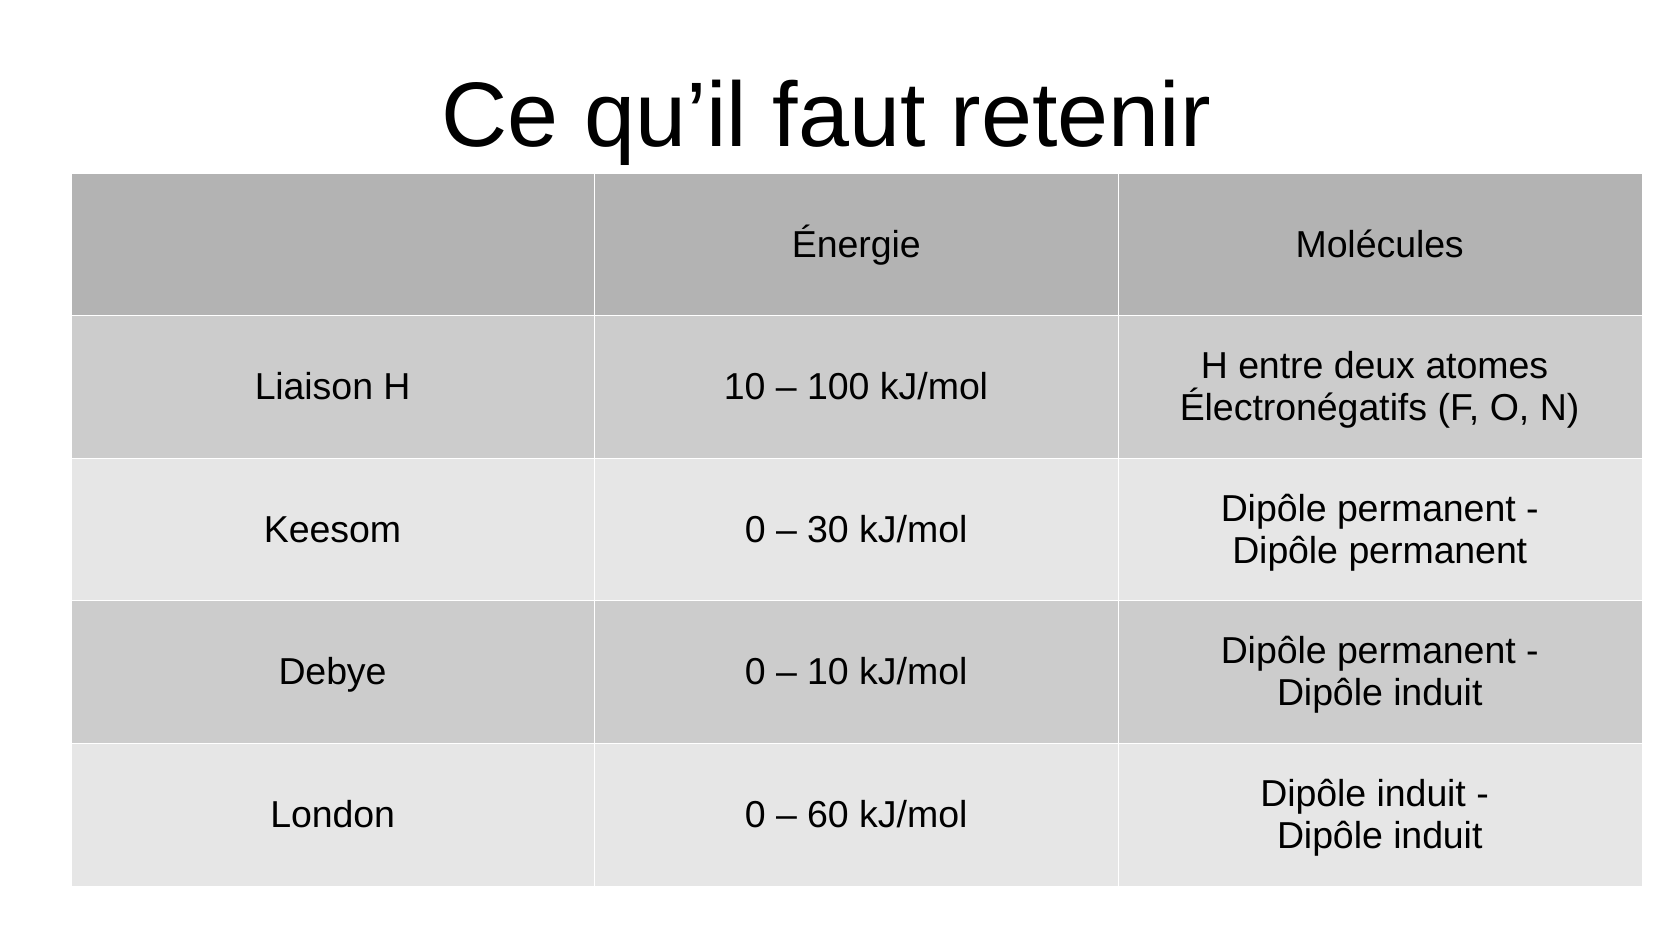

# Ce qu’il faut retenir
| | Énergie | Molécules |
| --- | --- | --- |
| Liaison H | 10 – 100 kJ/mol | H entre deux atomes Électronégatifs (F, O, N) |
| Keesom | 0 – 30 kJ/mol | Dipôle permanent - Dipôle permanent |
| Debye | 0 – 10 kJ/mol | Dipôle permanent - Dipôle induit |
| London | 0 – 60 kJ/mol | Dipôle induit - Dipôle induit |